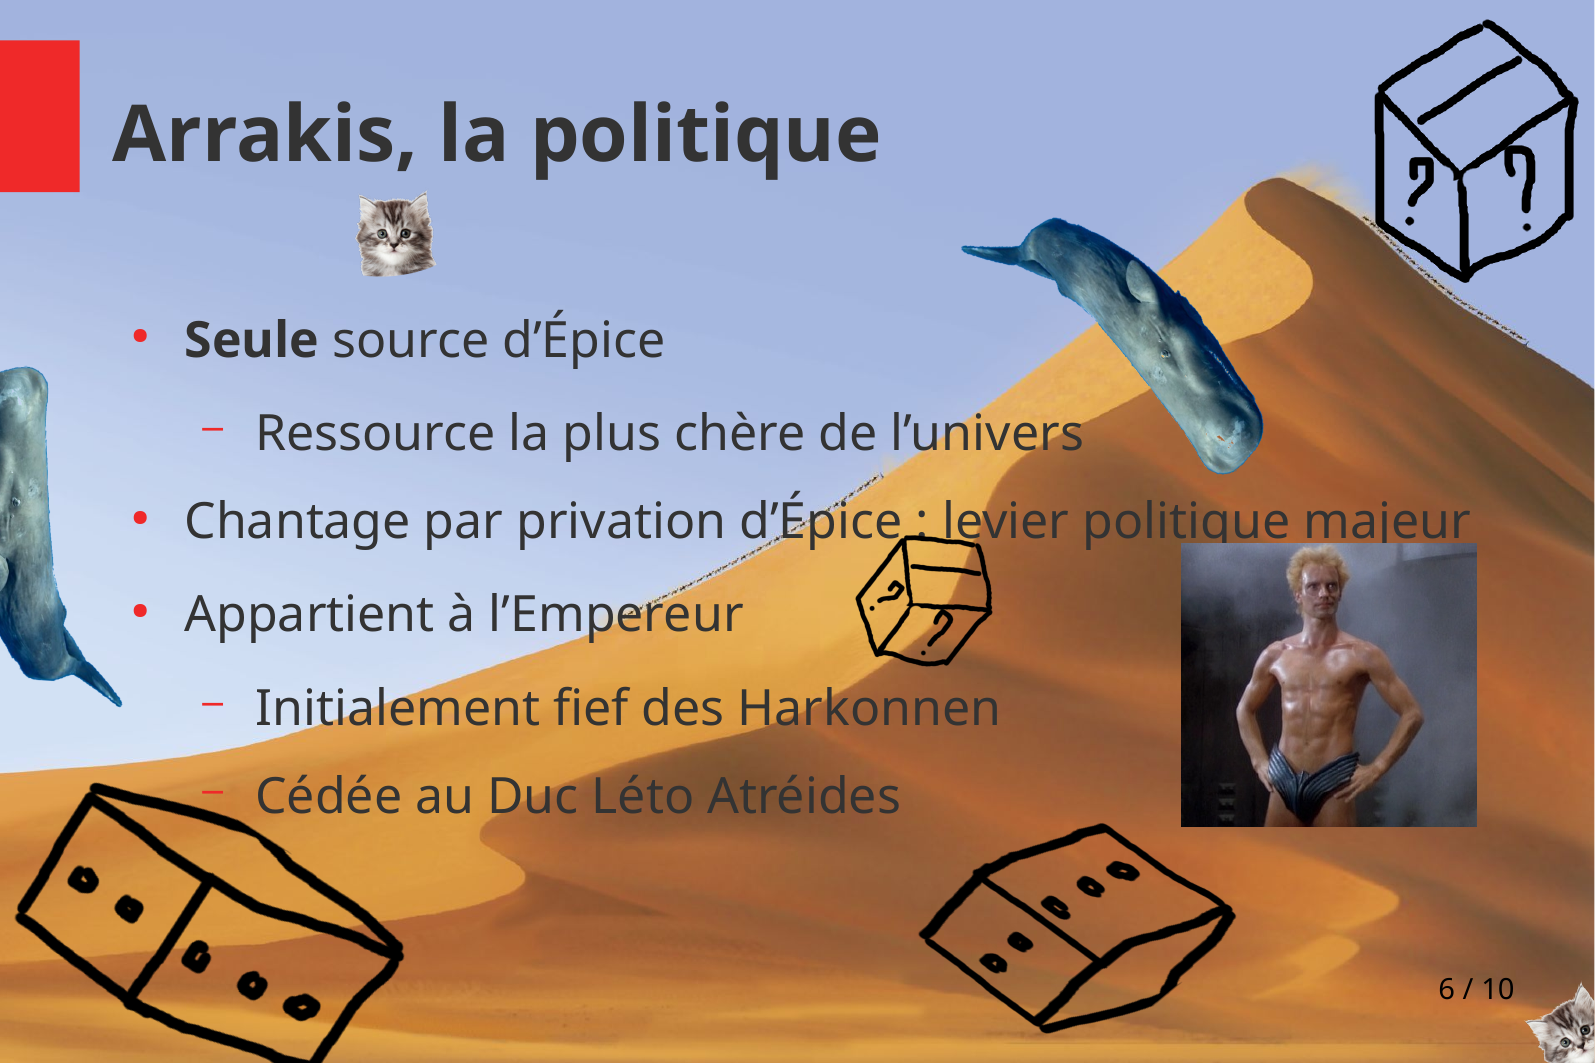

Arrakis, la politique
# Seule source d’Épice
Ressource la plus chère de l’univers
Chantage par privation d’Épice : levier politique majeur
Appartient à l’Empereur
Initialement fief des Harkonnen
Cédée au Duc Léto Atréides
6